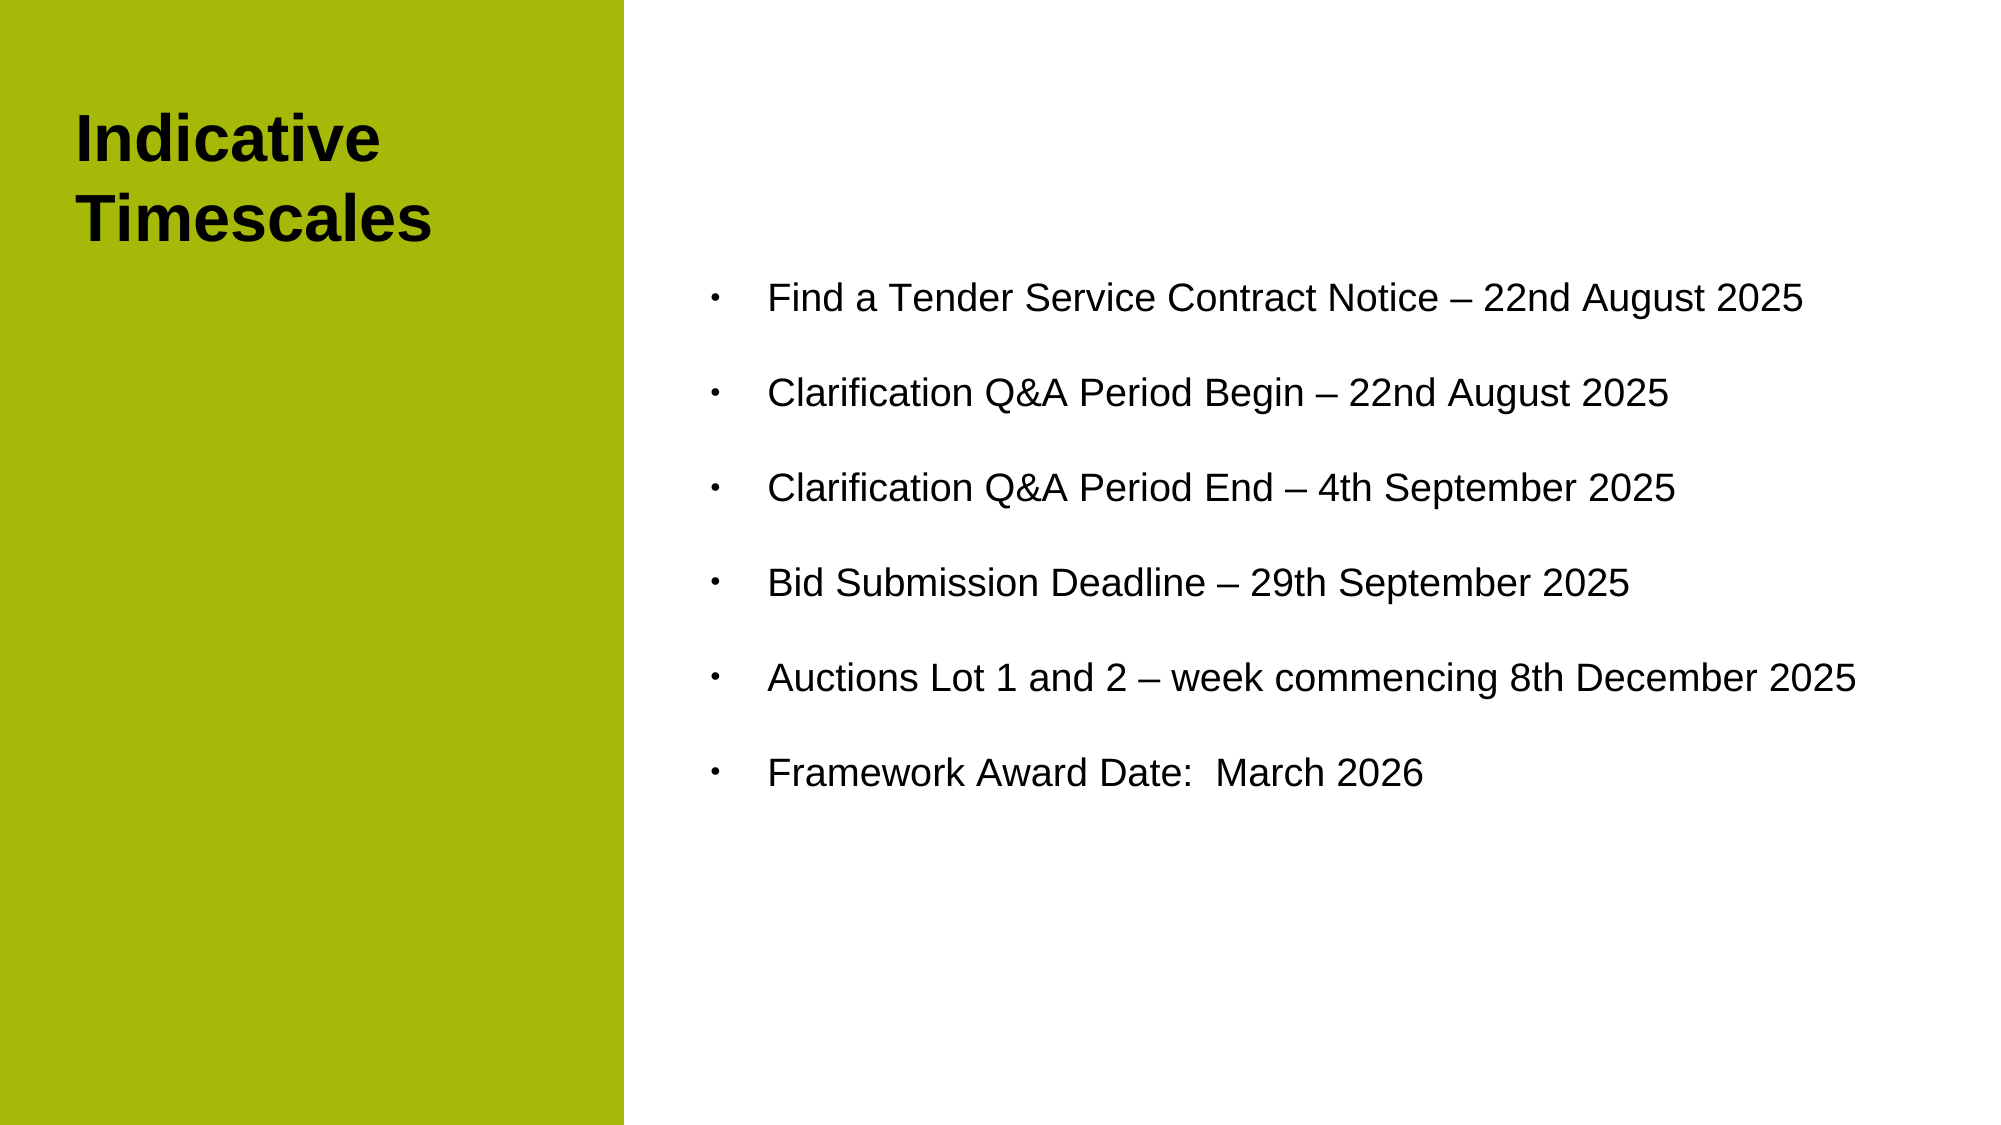

# Indicative Timescales
Find a Tender Service Contract Notice – 22nd August 2025
Clarification Q&A Period Begin – 22nd August 2025
Clarification Q&A Period End – 4th September 2025
Bid Submission Deadline – 29th September 2025
Auctions Lot 1 and 2 – week commencing 8th December 2025
Framework Award Date: March 2026